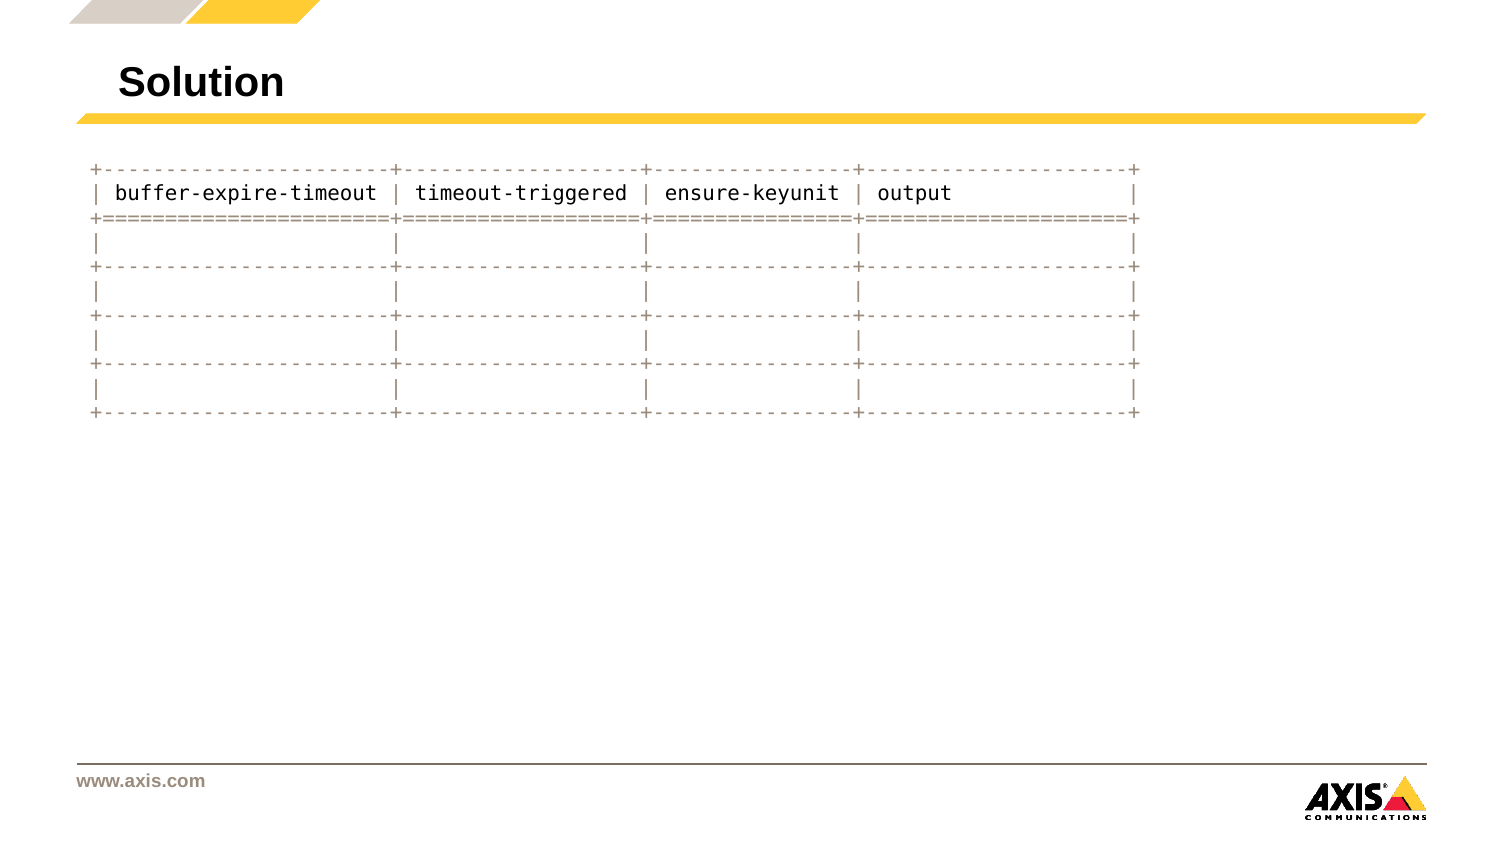

# Solution
+-----------------------+-------------------+----------------+---------------------+
| buffer-expire-timeout | timeout-triggered | ensure-keyunit | output |
+=======================+===================+================+=====================+
| | | | |
+-----------------------+-------------------+----------------+---------------------+
| | | | |
+-----------------------+-------------------+----------------+---------------------+
| | | | |
+-----------------------+-------------------+----------------+---------------------+
| | | | |
+-----------------------+-------------------+----------------+---------------------+